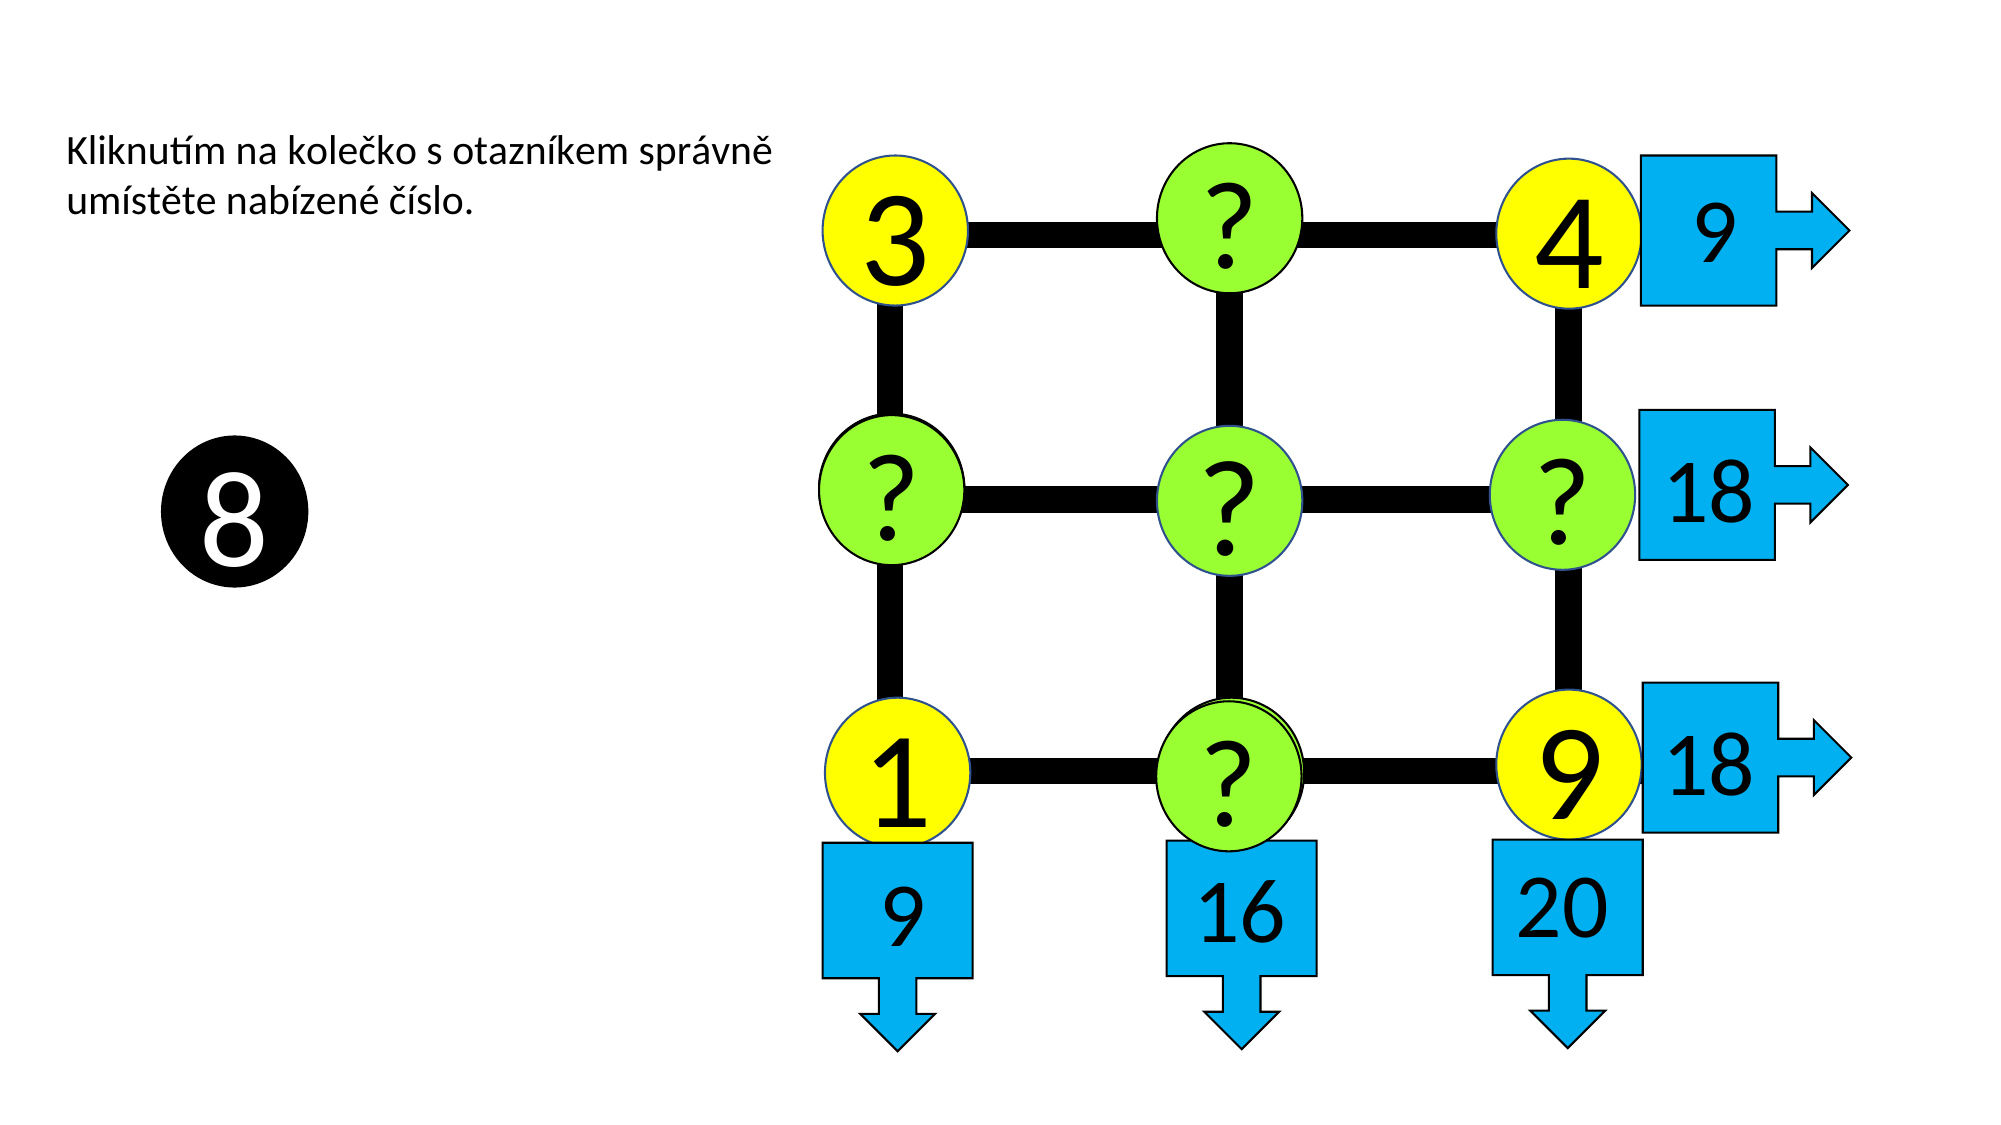

Kliknutím na kolečko s otazníkem správně
umístěte nabízené číslo.
?
3
4
9
?
?
18
?
8
9
18
1
8
?
20
16
9